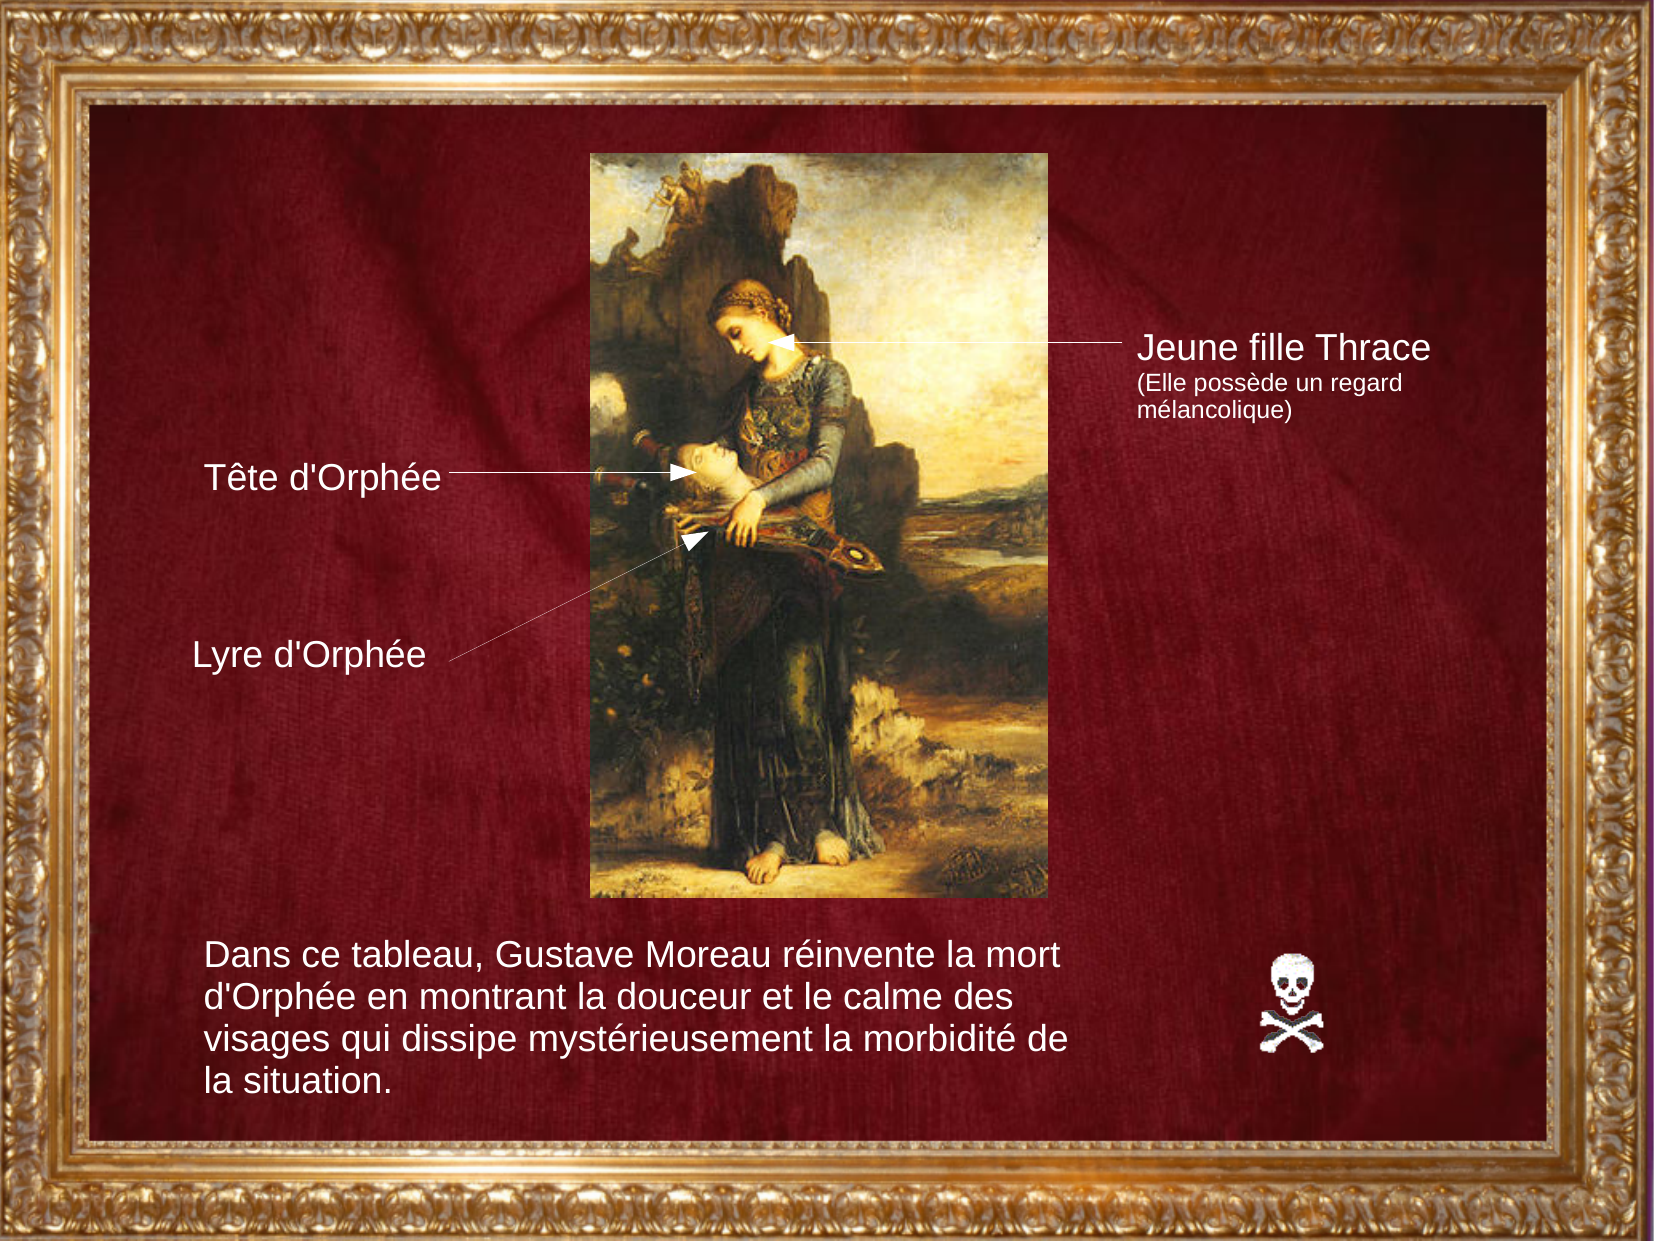

Jeune fille Thrace
(Elle possède un regard mélancolique)
Tête d'Orphée
Lyre d'Orphée
Dans ce tableau, Gustave Moreau réinvente la mort d'Orphée en montrant la douceur et le calme des visages qui dissipe mystérieusement la morbidité de la situation.